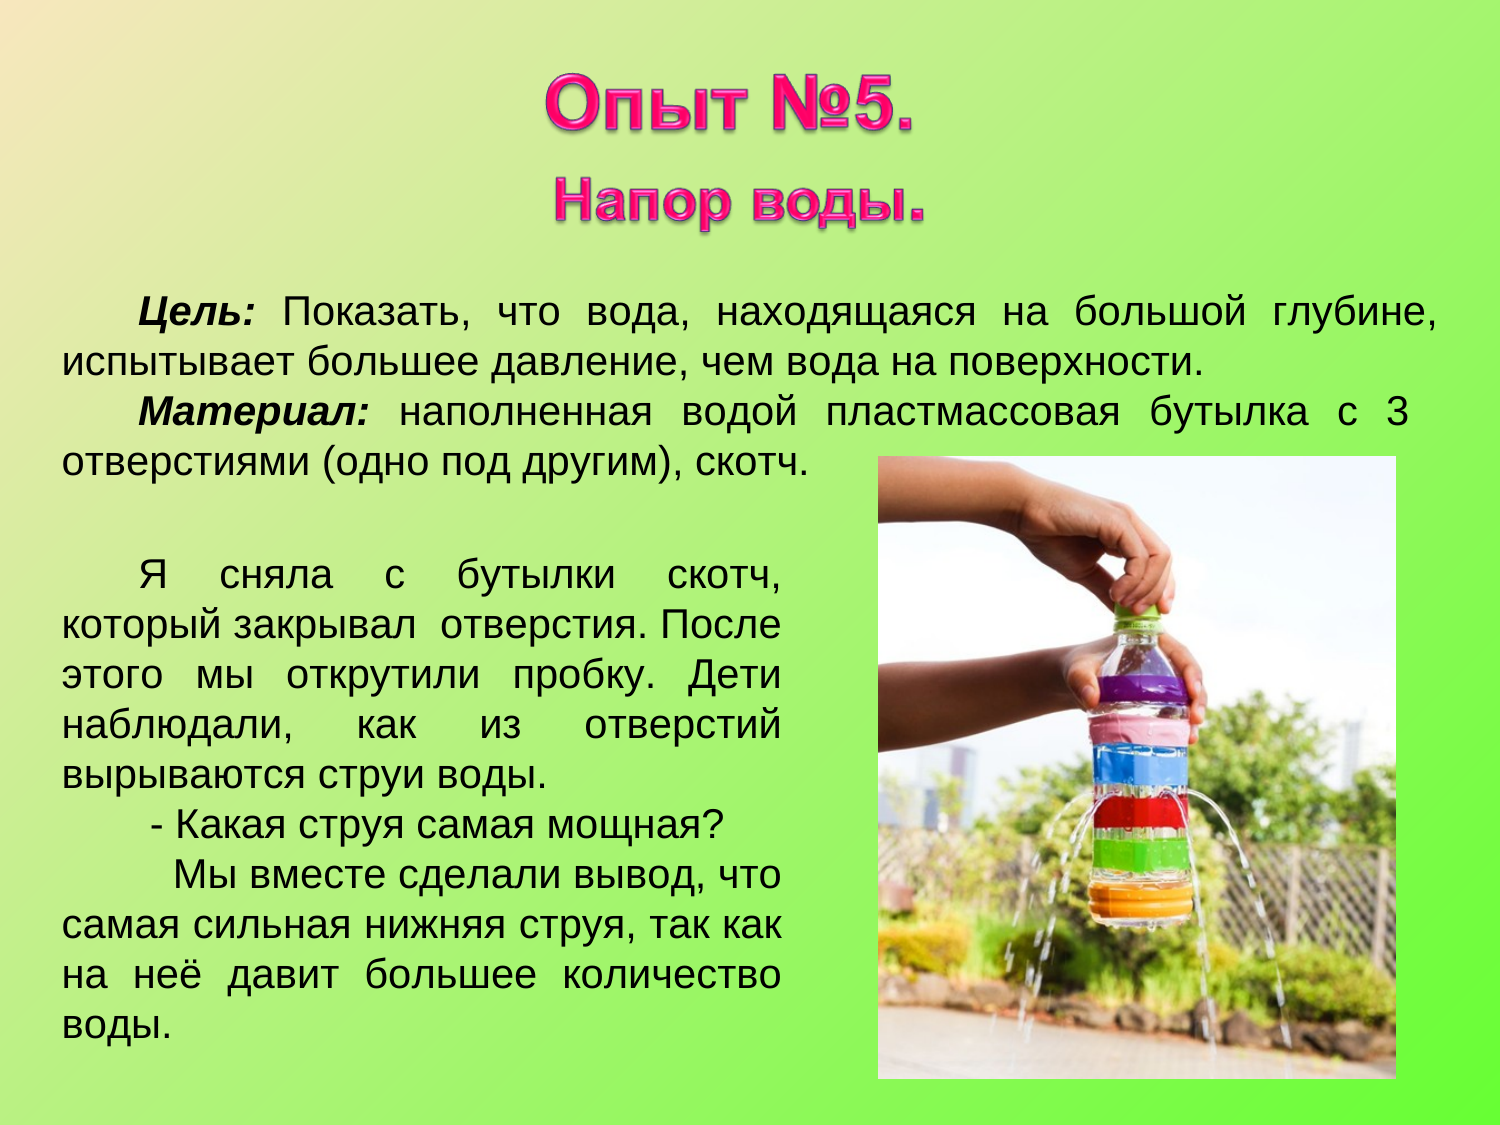

Цель: Показать, что вода, находящаяся на большой глубине, испытывает большее давление, чем вода на поверхности.
Материал: наполненная водой пластмассовая бутылка с 3 отверстиями (одно под другим), скотч.
Я сняла с бутылки скотч, который закрывал отверстия. После этого мы открутили пробку. Дети наблюдали, как из отверстий вырываются струи воды.
 - Какая струя самая мощная?
 Мы вместе сделали вывод, что самая сильная нижняя струя, так как на неё давит большее количество воды.